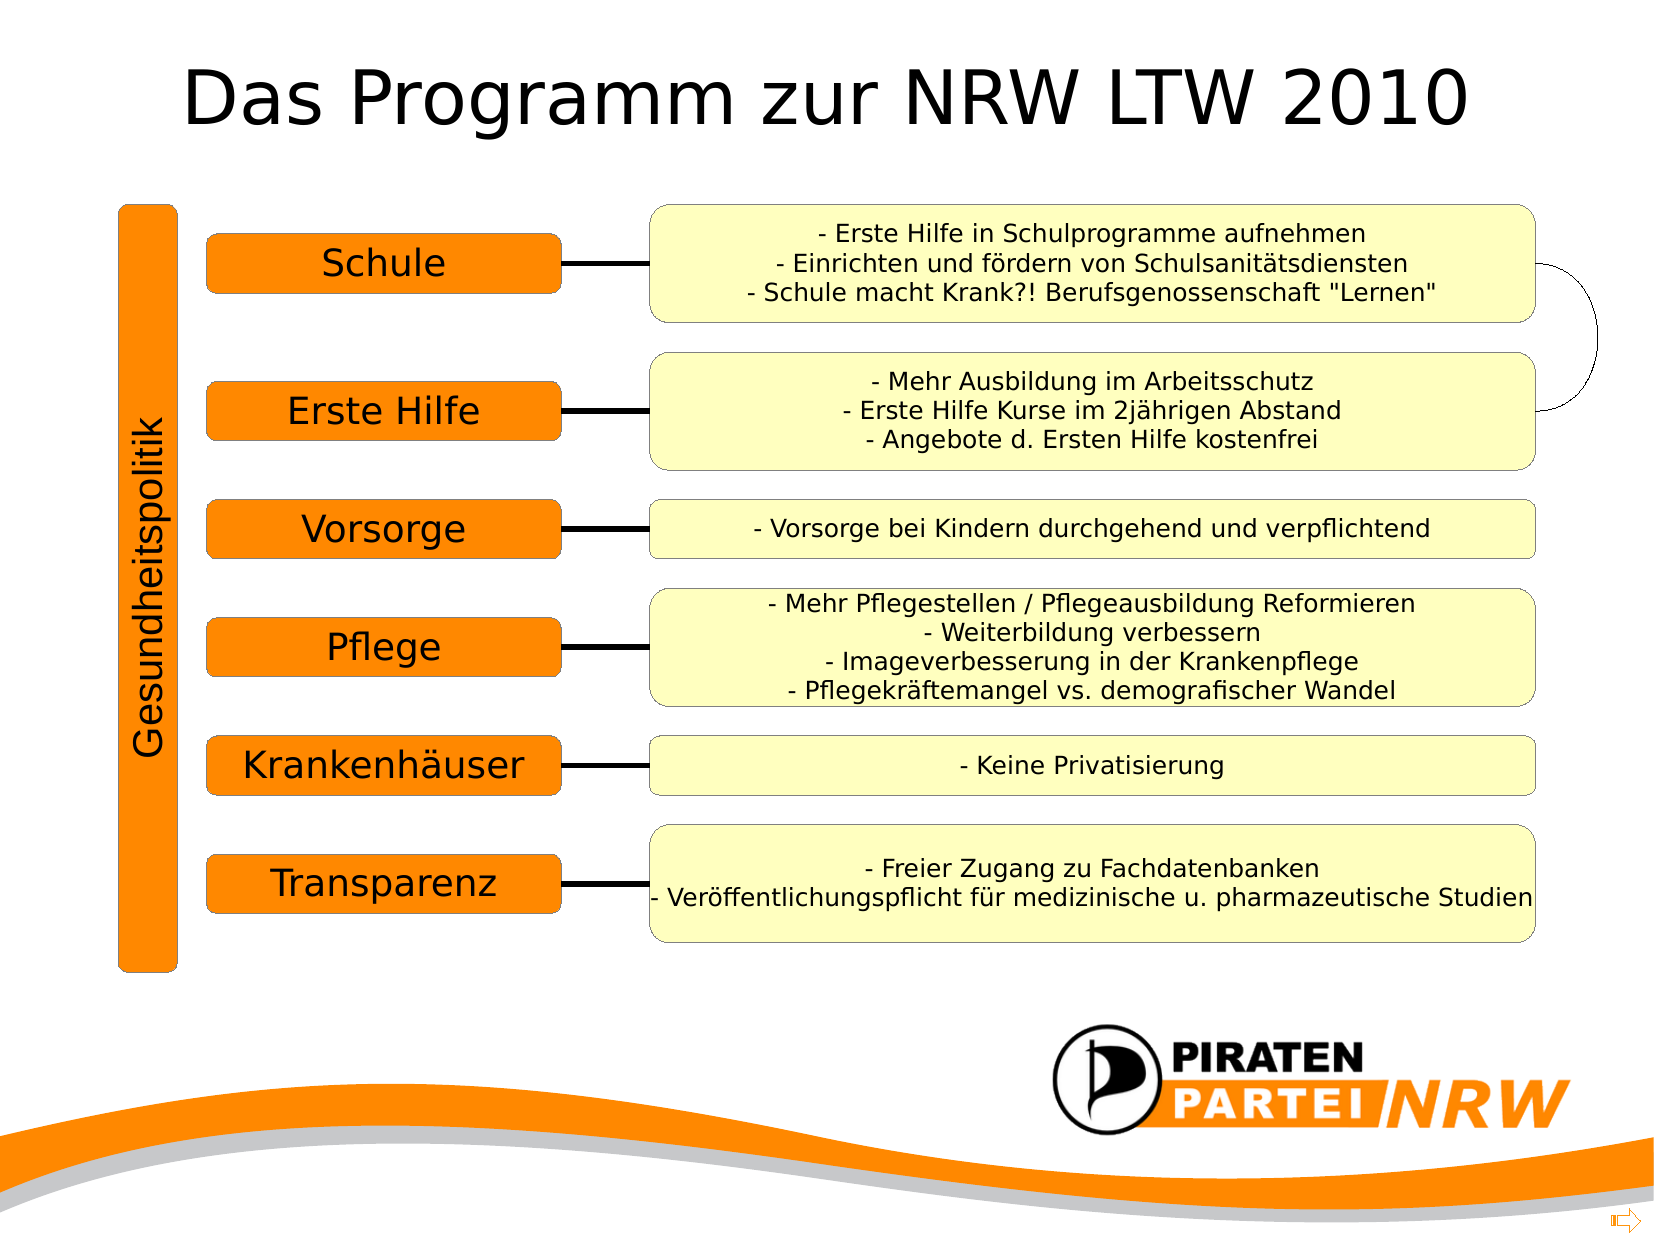

# Das Programm zur NRW LTW 2010
- Erste Hilfe in Schulprogramme aufnehmen
- Einrichten und fördern von Schulsanitätsdiensten
- Schule macht Krank?! Berufsgenossenschaft "Lernen"
Schule
- Mehr Ausbildung im Arbeitsschutz
- Erste Hilfe Kurse im 2jährigen Abstand
- Angebote d. Ersten Hilfe kostenfrei
Erste Hilfe
Vorsorge
- Vorsorge bei Kindern durchgehend und verpflichtend
Gesundheitspolitik
- Mehr Pflegestellen / Pflegeausbildung Reformieren
- Weiterbildung verbessern
- Imageverbesserung in der Krankenpflege
- Pflegekräftemangel vs. demografischer Wandel
Pflege
Krankenhäuser
- Keine Privatisierung
- Freier Zugang zu Fachdatenbanken
- Veröffentlichungspflicht für medizinische u. pharmazeutische Studien
Transparenz